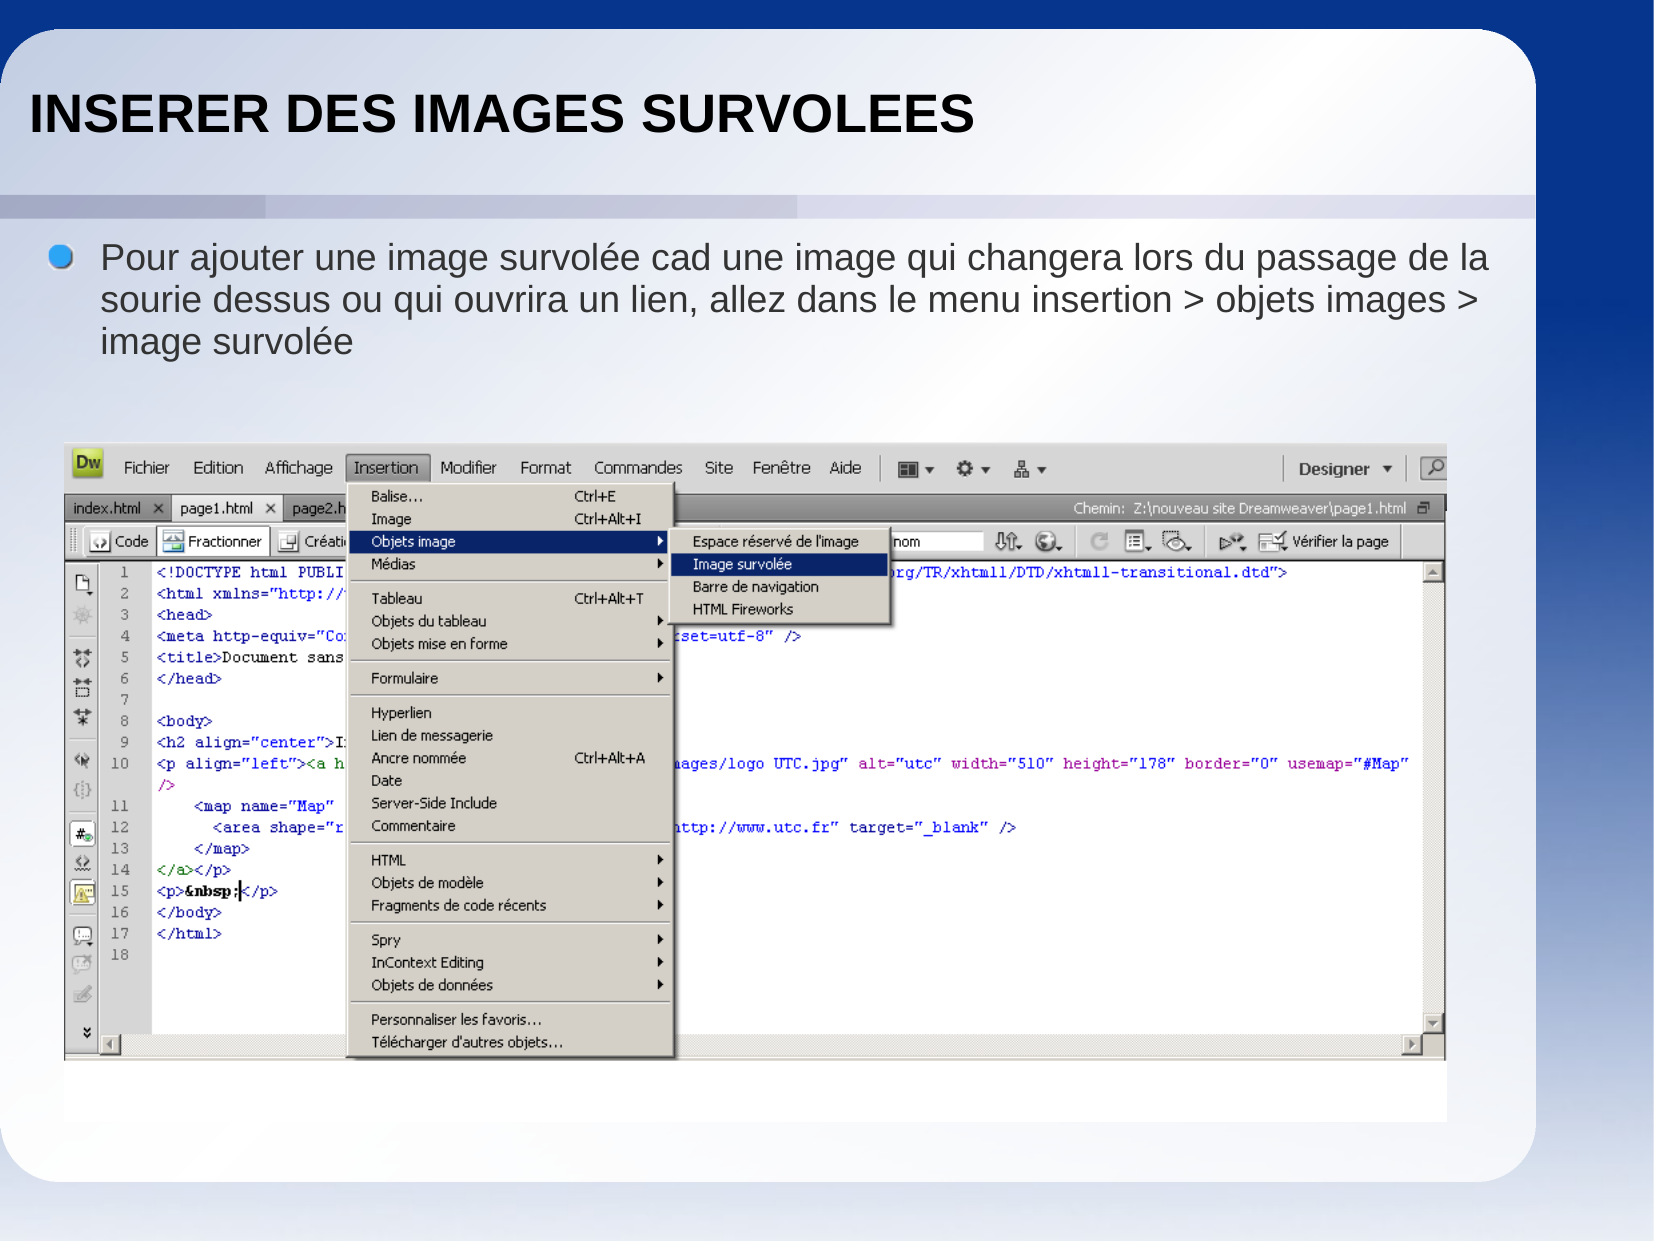

# INSERER DES IMAGES SURVOLEES
Pour ajouter une image survolée cad une image qui changera lors du passage de la sourie dessus ou qui ouvrira un lien, allez dans le menu insertion > objets images > image survolée